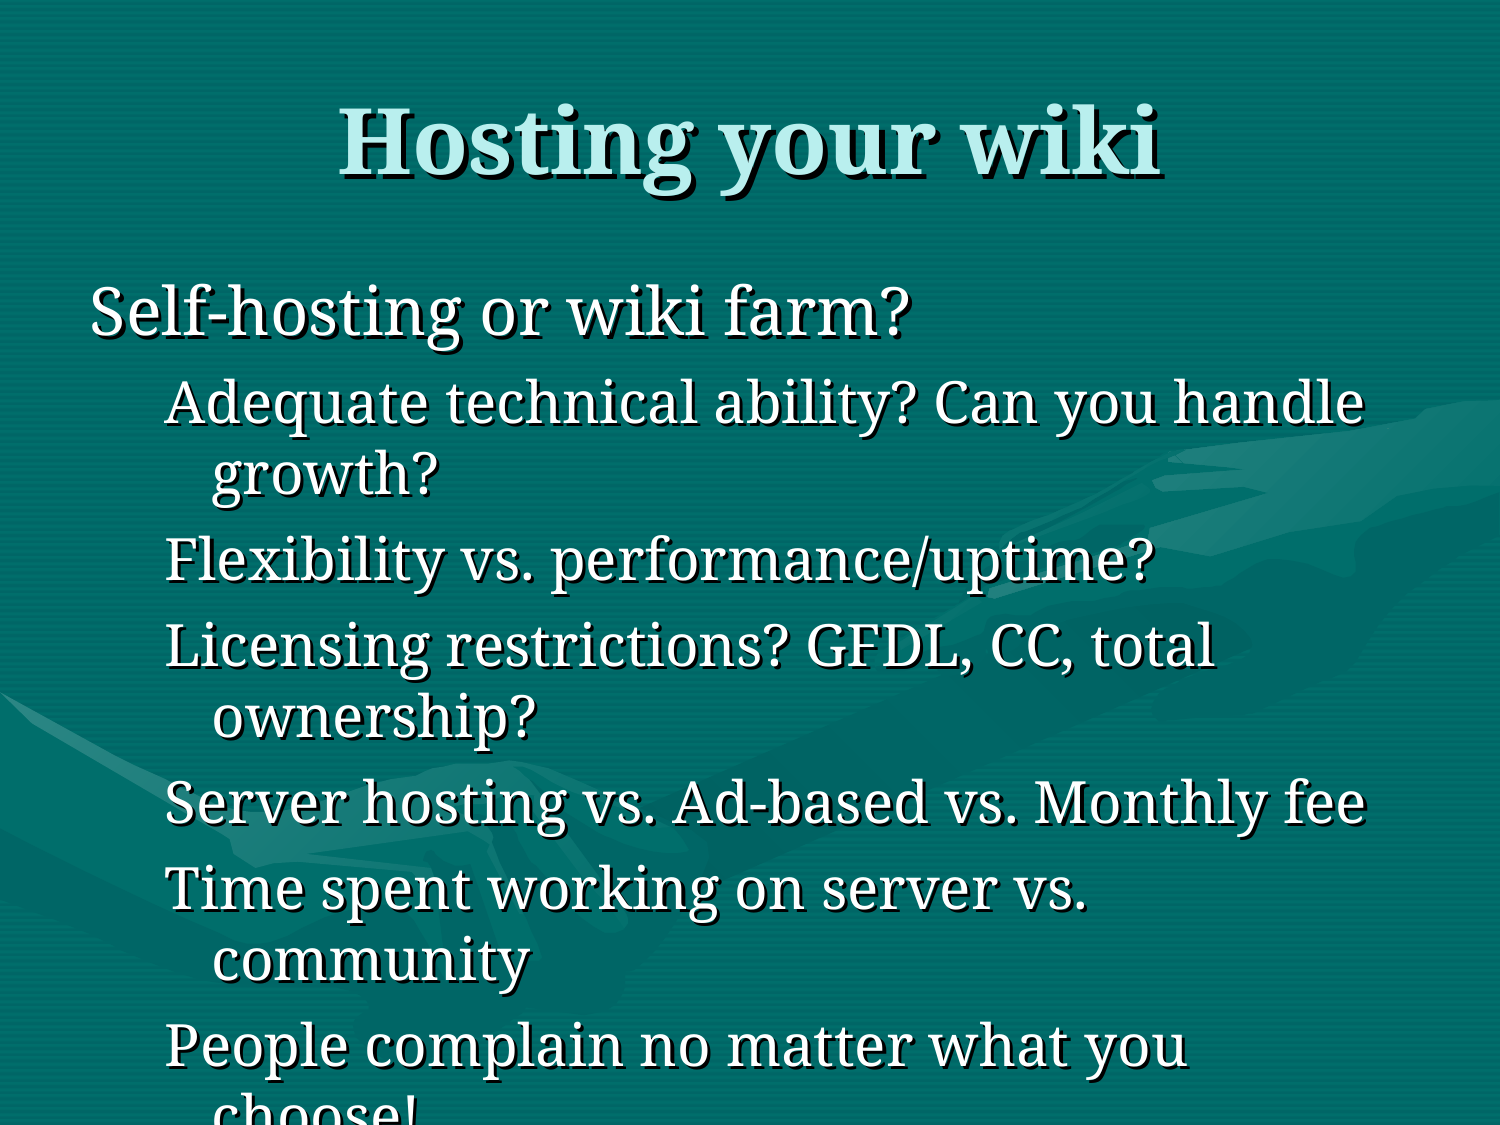

# Hosting your wiki
Self-hosting or wiki farm?
Adequate technical ability? Can you handle growth?
Flexibility vs. performance/uptime?
Licensing restrictions? GFDL, CC, total ownership?
Server hosting vs. Ad-based vs. Monthly fee
Time spent working on server vs. community
People complain no matter what you choose!
Several established hosting companies
Wikia is good, but check them all out yourself